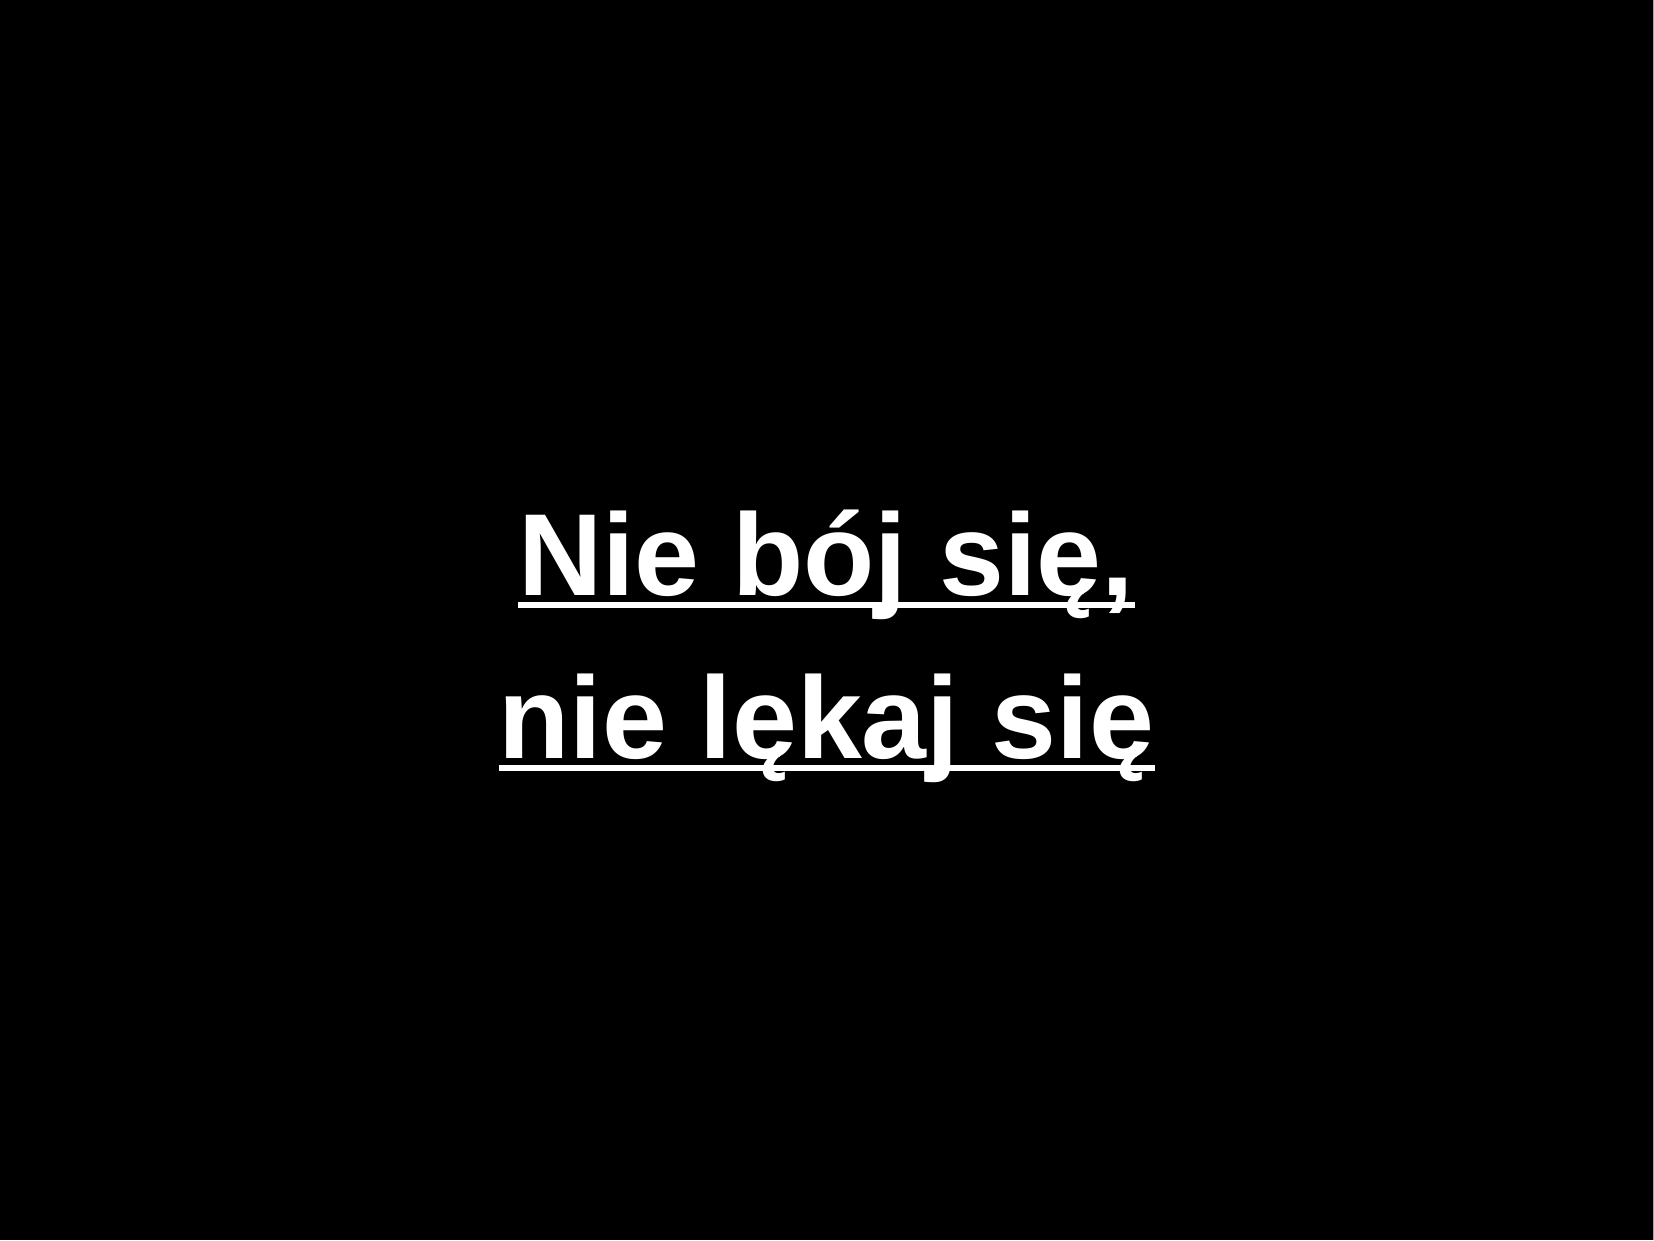

# Nie bój się,
nie lękaj się